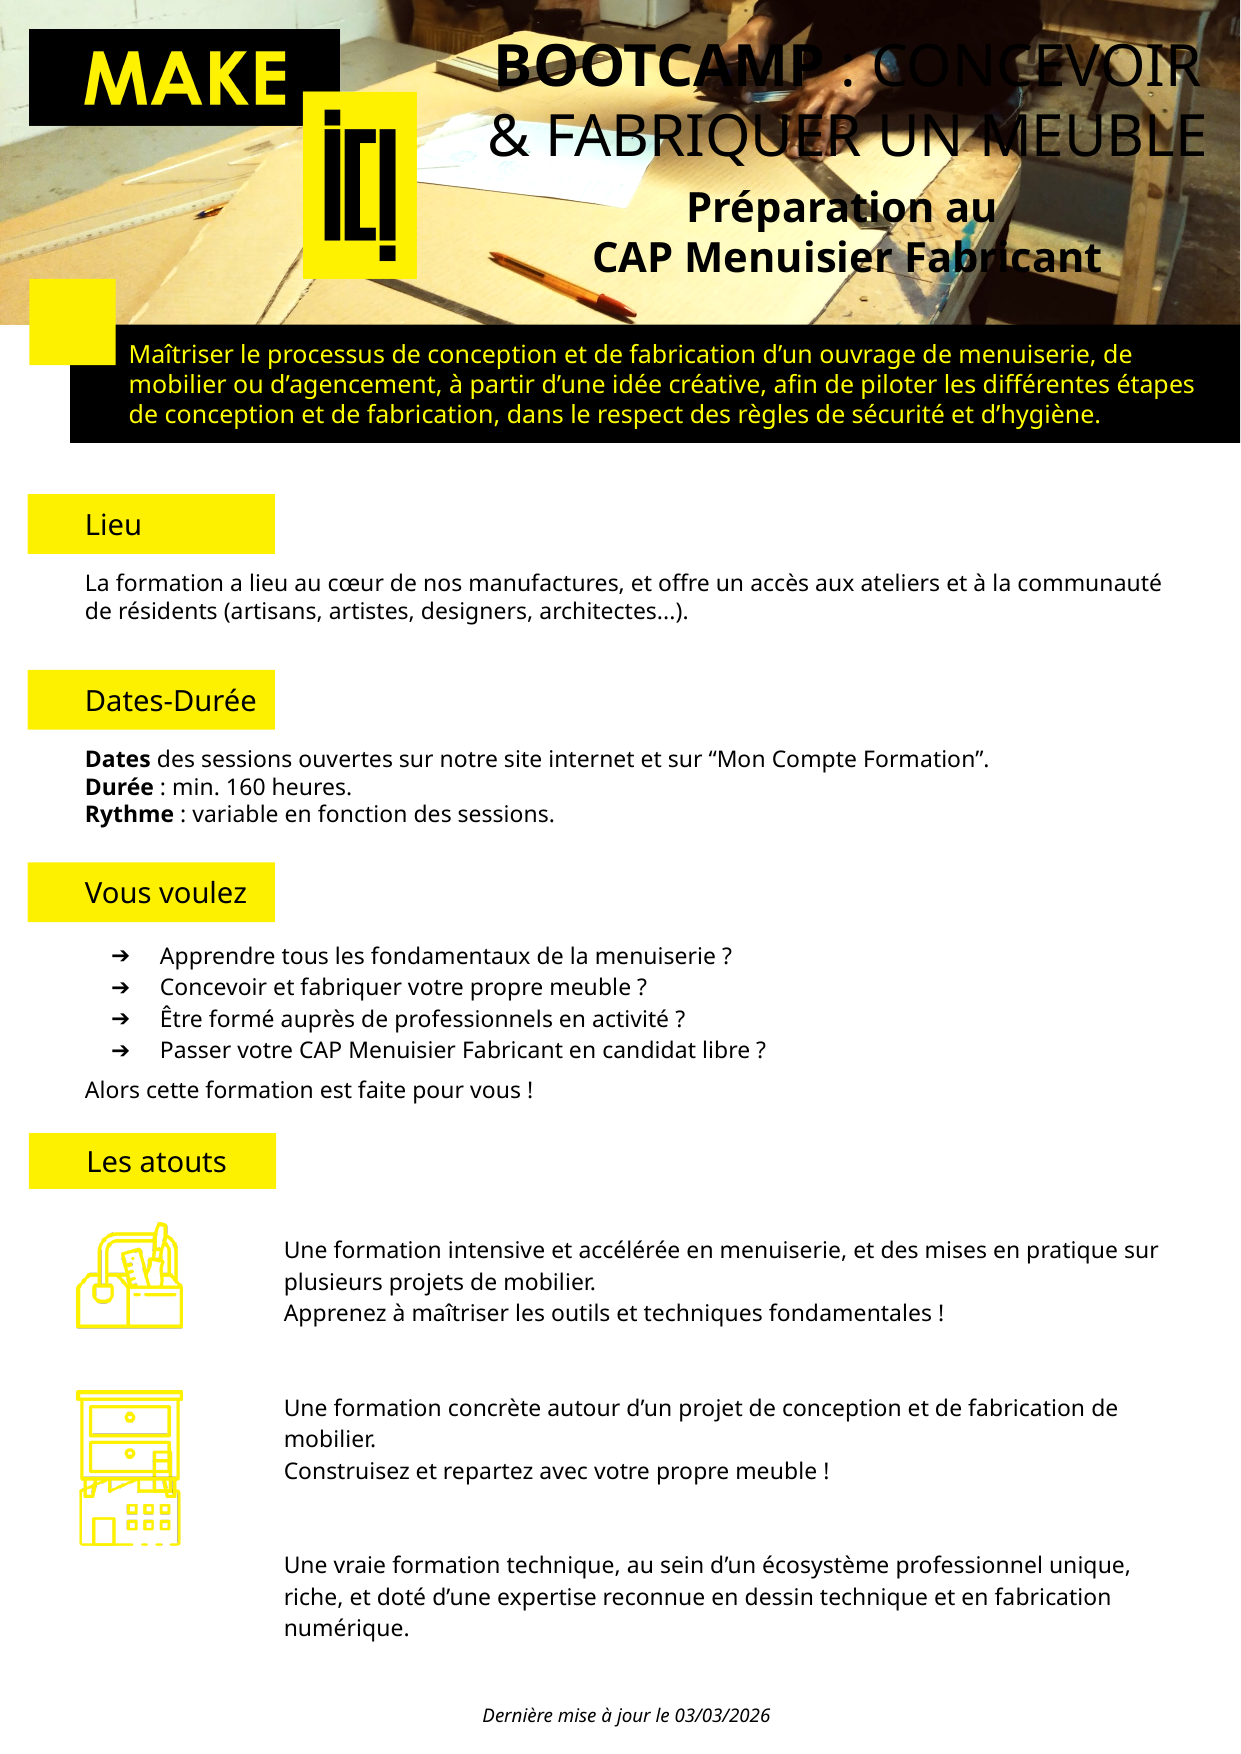

BOOTCAMP : CONCEVOIR & FABRIQUER UN MEUBLE
Préparation au
CAP Menuisier Fabricant
Maîtriser le processus de conception et de fabrication d’un ouvrage de menuiserie, de mobilier ou d’agencement, à partir d’une idée créative, afin de piloter les différentes étapes de conception et de fabrication, dans le respect des règles de sécurité et d’hygiène.
Lieu
La formation a lieu au cœur de nos manufactures, et offre un accès aux ateliers et à la communauté de résidents (artisans, artistes, designers, architectes...).
Dates-Durée
Dates des sessions ouvertes sur notre site internet et sur “Mon Compte Formation”.
Durée : min. 160 heures.
Rythme : variable en fonction des sessions.
Vous voulez
Apprendre tous les fondamentaux de la menuiserie ?
Concevoir et fabriquer votre propre meuble ?
Être formé auprès de professionnels en activité ?
Passer votre CAP Menuisier Fabricant en candidat libre ?
Alors cette formation est faite pour vous !
Les atouts
Une formation intensive et accélérée en menuiserie, et des mises en pratique sur plusieurs projets de mobilier.
Apprenez à maîtriser les outils et techniques fondamentales !
Une formation concrète autour d’un projet de conception et de fabrication de mobilier.
Construisez et repartez avec votre propre meuble !
Une vraie formation technique, au sein d’un écosystème professionnel unique, riche, et doté d’une expertise reconnue en dessin technique et en fabrication numérique.
Dernière mise à jour le 03/03/2026